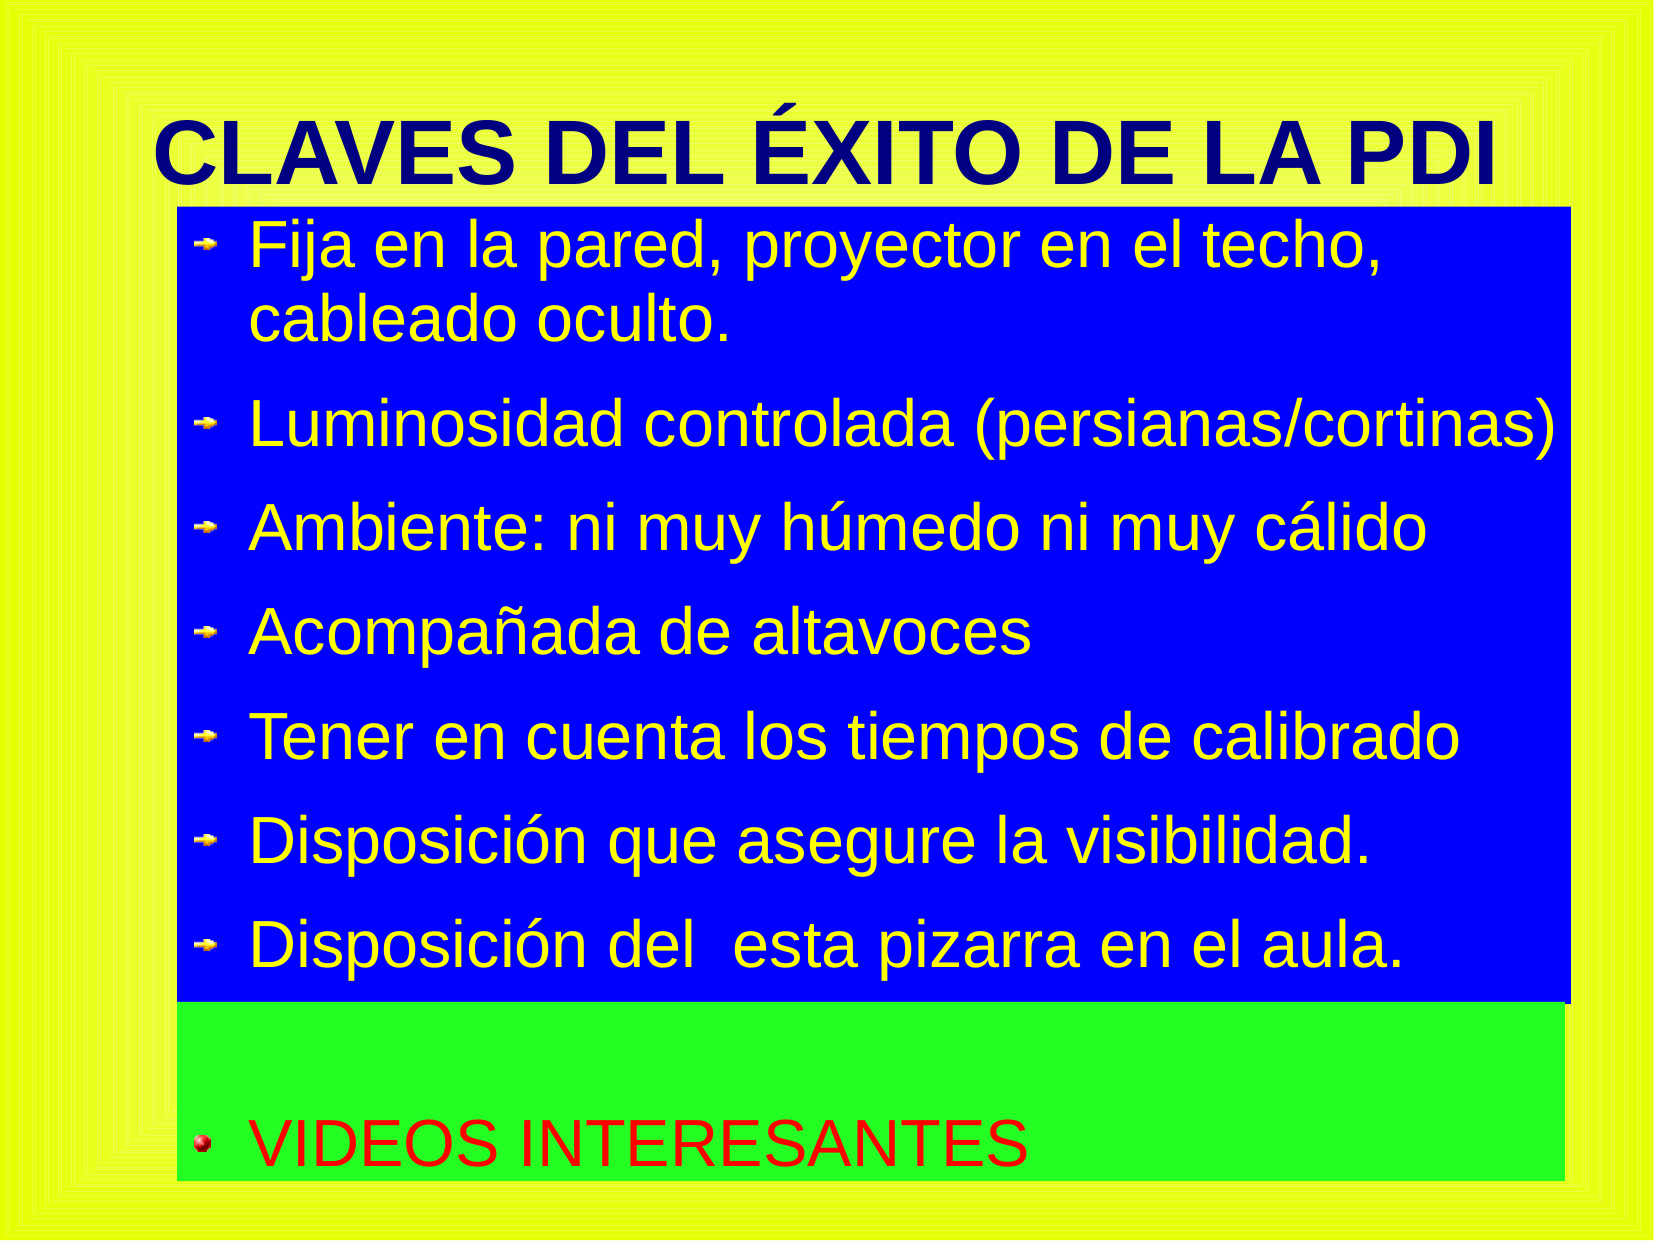

# CLAVES DEL ÉXITO DE LA PDI
Fija en la pared, proyector en el techo, cableado oculto.
Luminosidad controlada (persianas/cortinas)
Ambiente: ni muy húmedo ni muy cálido
Acompañada de altavoces
Tener en cuenta los tiempos de calibrado
Disposición que asegure la visibilidad.
Disposición del esta pizarra en el aula.
VIDEOS INTERESANTES